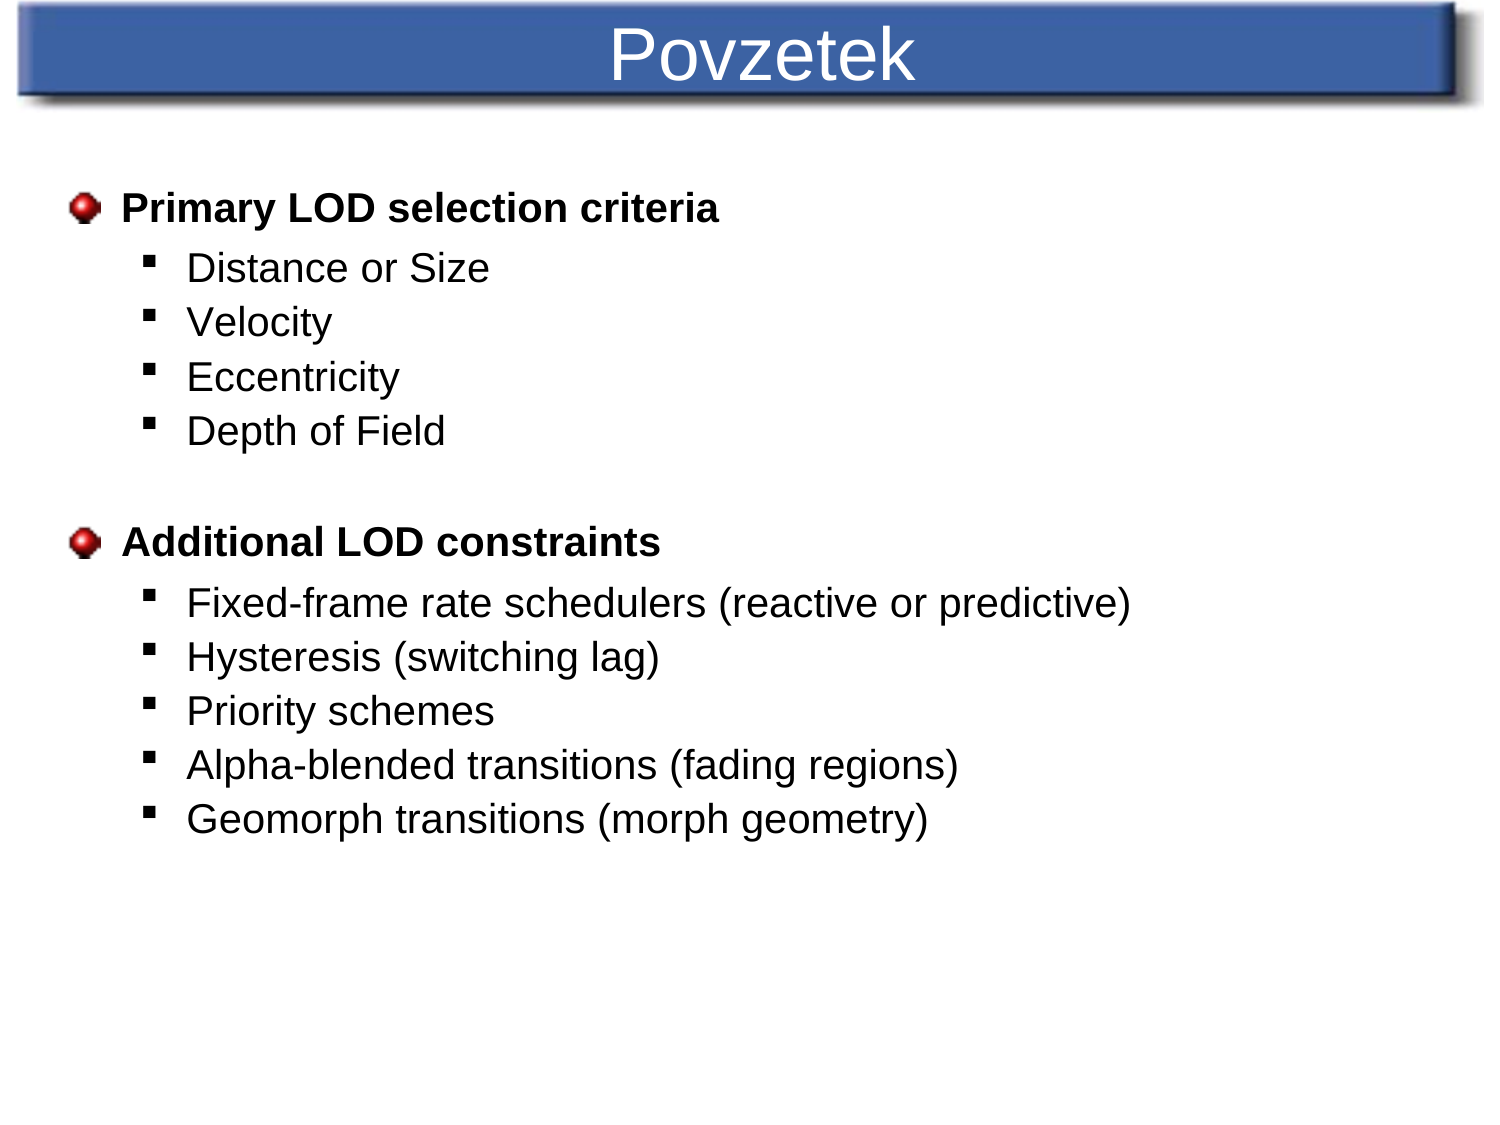

# Povzetek
Primary LOD selection criteria
Distance or Size
Velocity
Eccentricity
Depth of Field
Additional LOD constraints
Fixed-frame rate schedulers (reactive or predictive)
Hysteresis (switching lag)
Priority schemes
Alpha-blended transitions (fading regions)
Geomorph transitions (morph geometry)